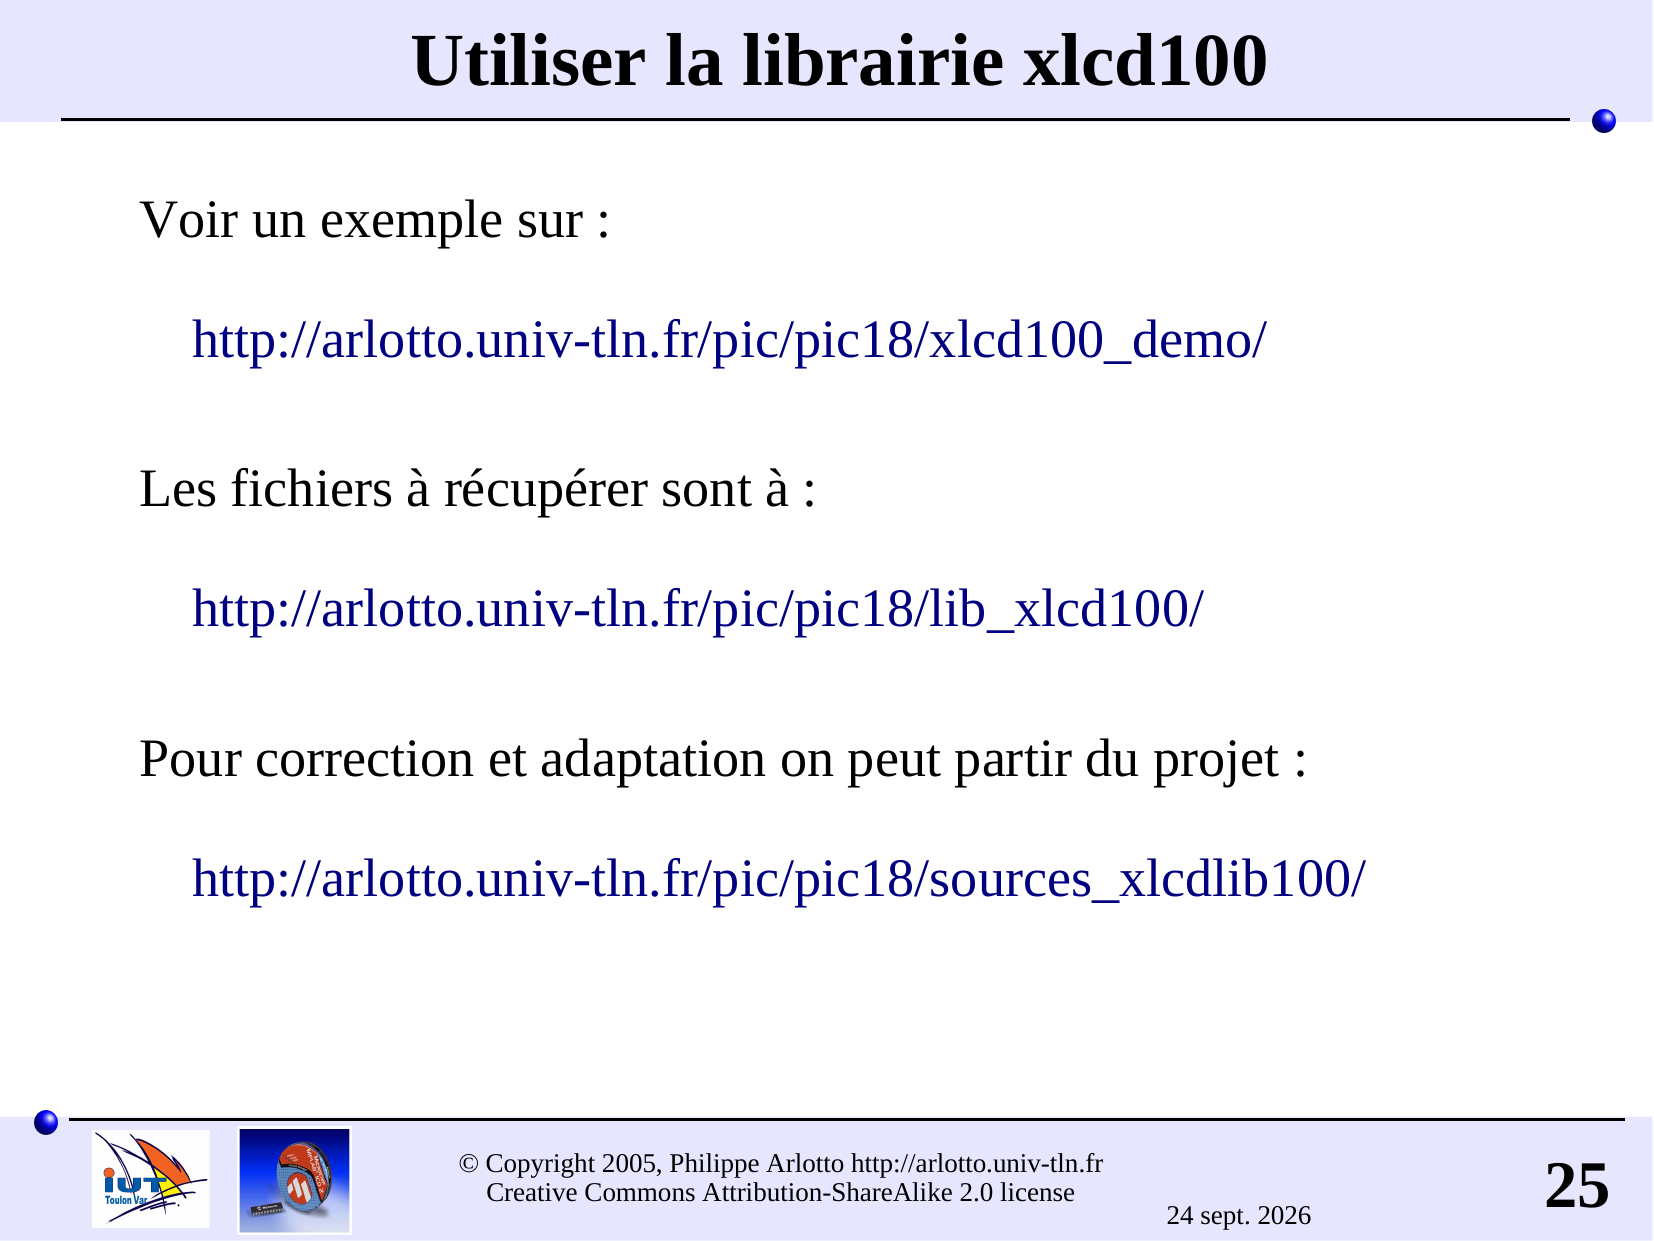

# Utiliser la librairie xlcd100
Voir un exemple sur :
http://arlotto.univ-tln.fr/pic/pic18/xlcd100_demo/
Les fichiers à récupérer sont à :
http://arlotto.univ-tln.fr/pic/pic18/lib_xlcd100/
Pour correction et adaptation on peut partir du projet :
http://arlotto.univ-tln.fr/pic/pic18/sources_xlcdlib100/